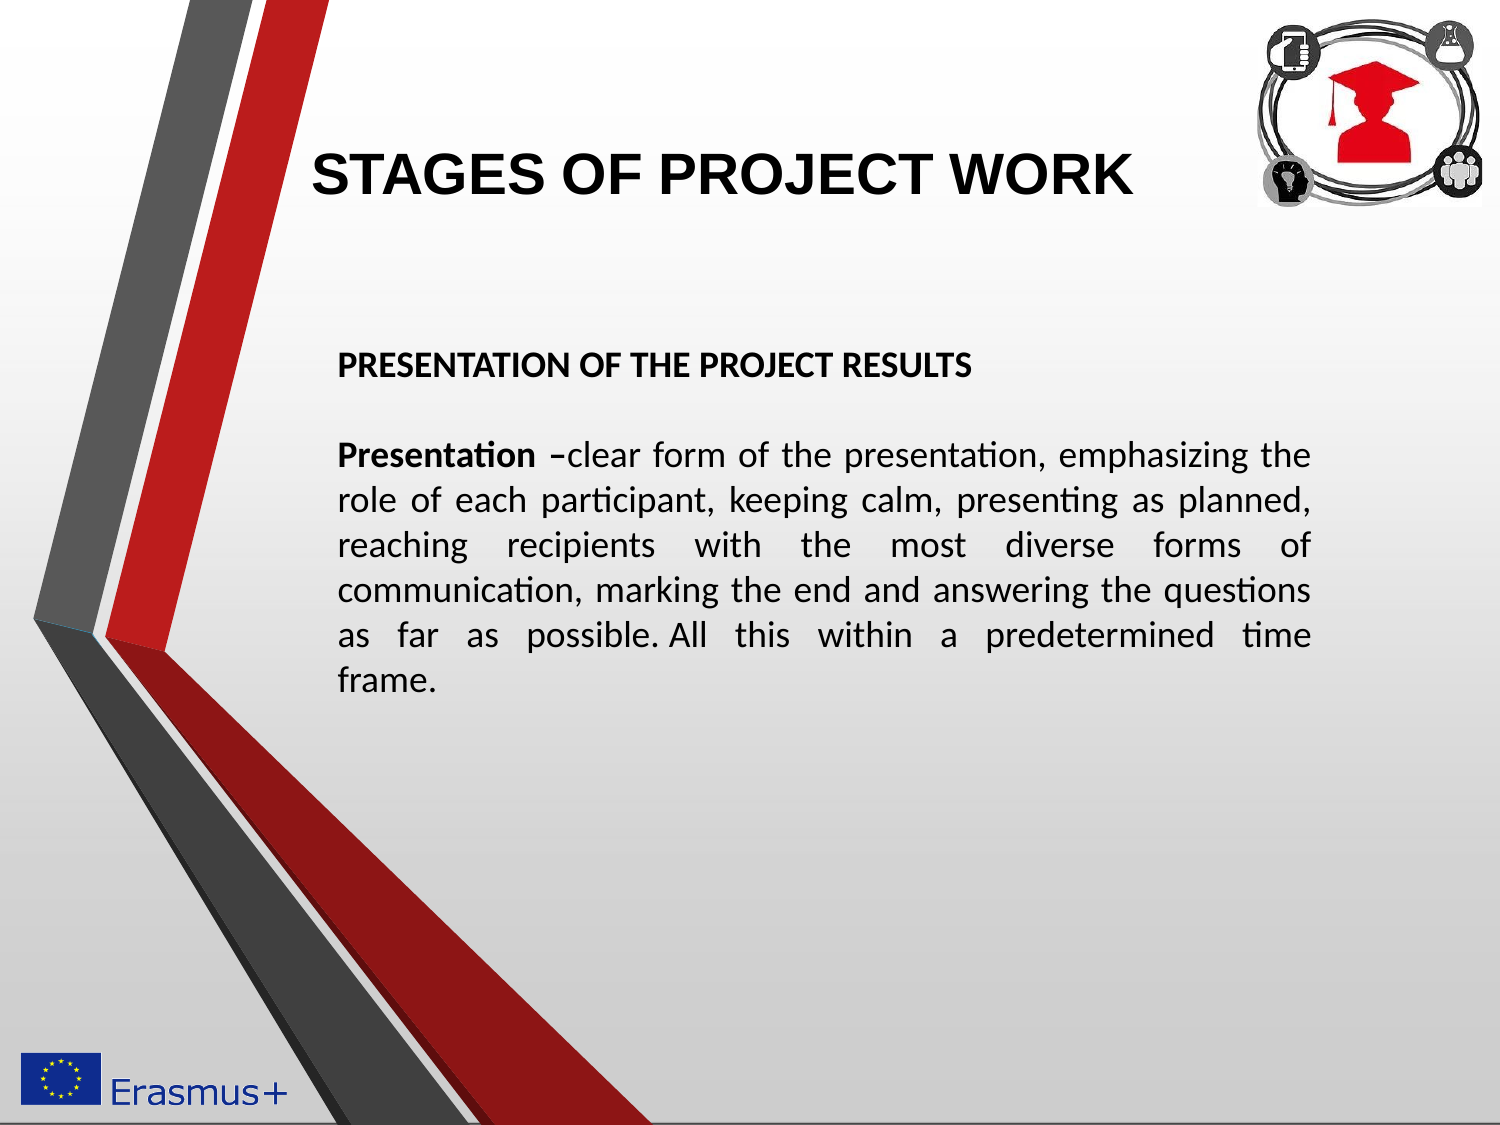

STAGES OF PROJECT WORK
PRESENTATION OF THE PROJECT RESULTS
Presentation –clear form of the presentation, emphasizing the role of each participant, keeping calm, presenting as planned, reaching recipients with the most diverse forms of communication, marking the end and answering the questions as far as possible. All this within a predetermined time frame.